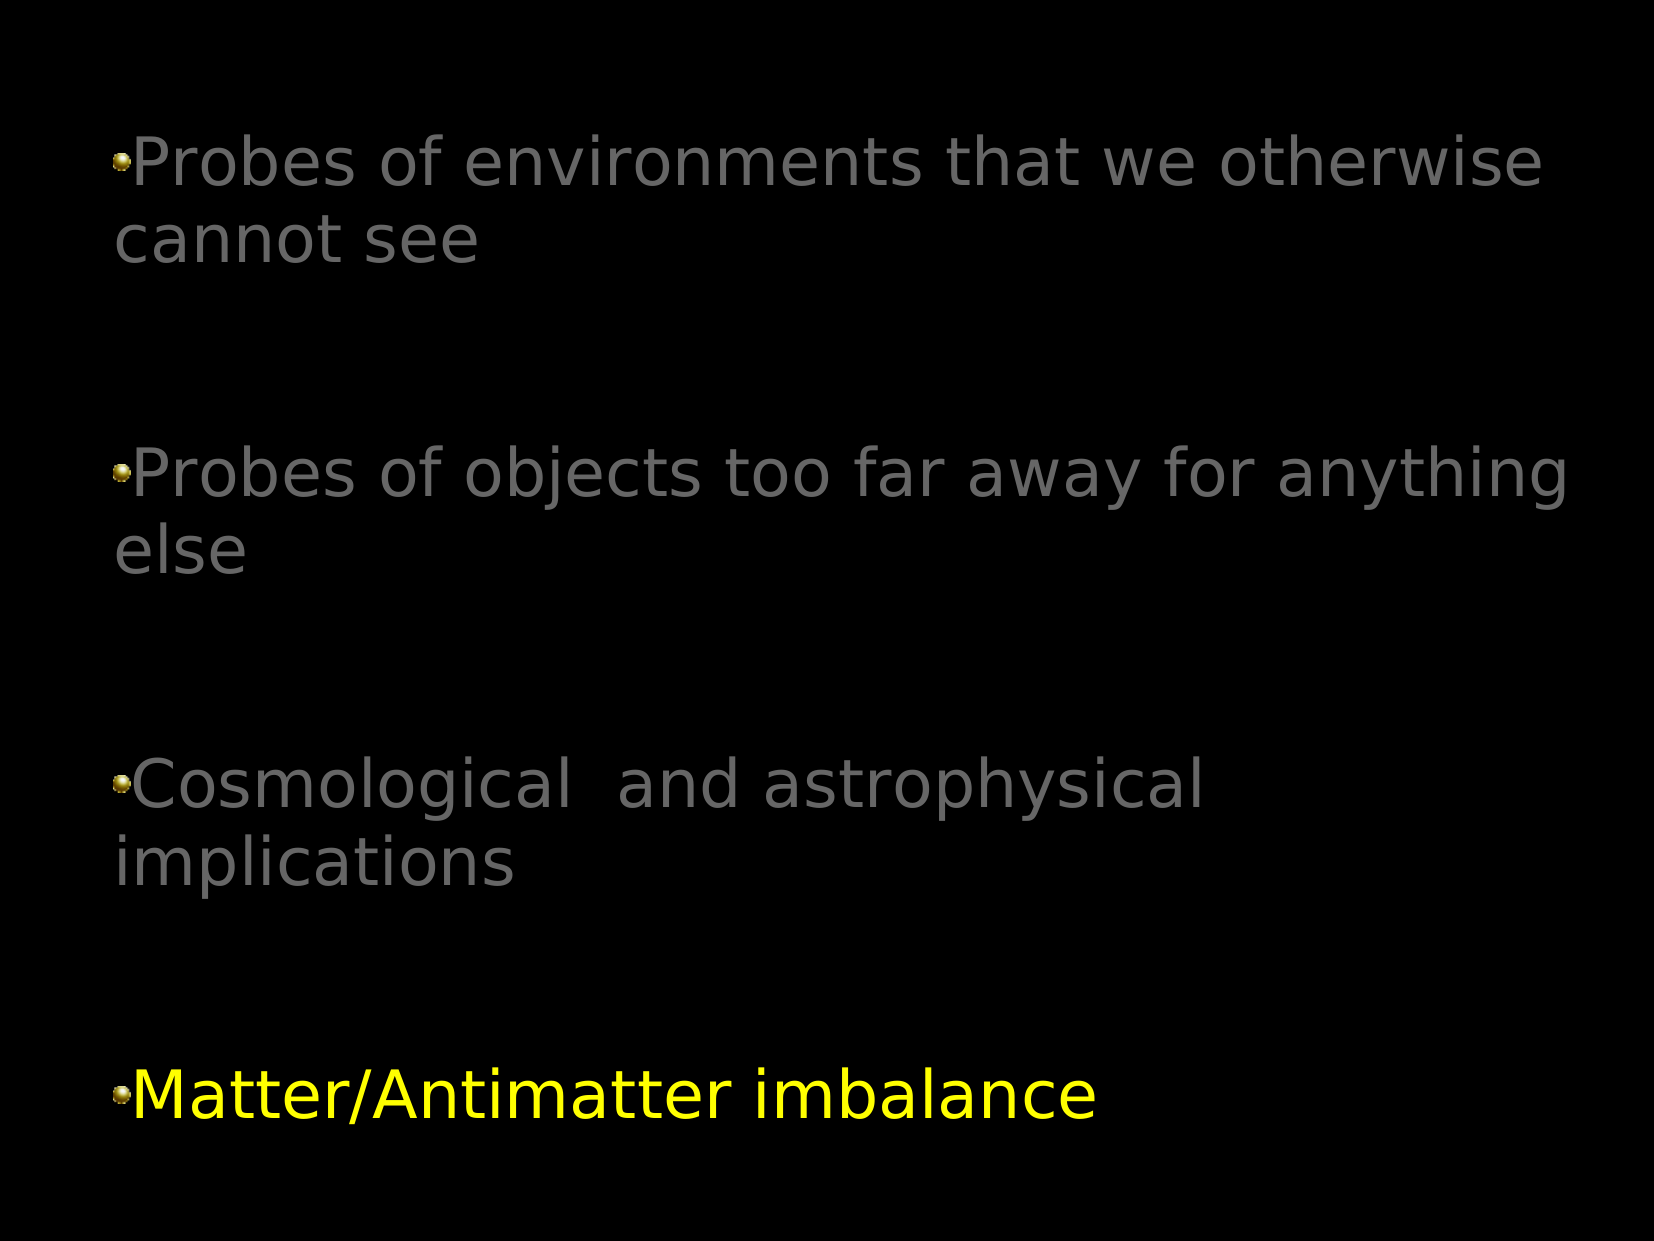

Probes of environments that we otherwise
cannot see
Probes of objects too far away for anything
else
Cosmological and astrophysical
implications
Matter/Antimatter imbalance